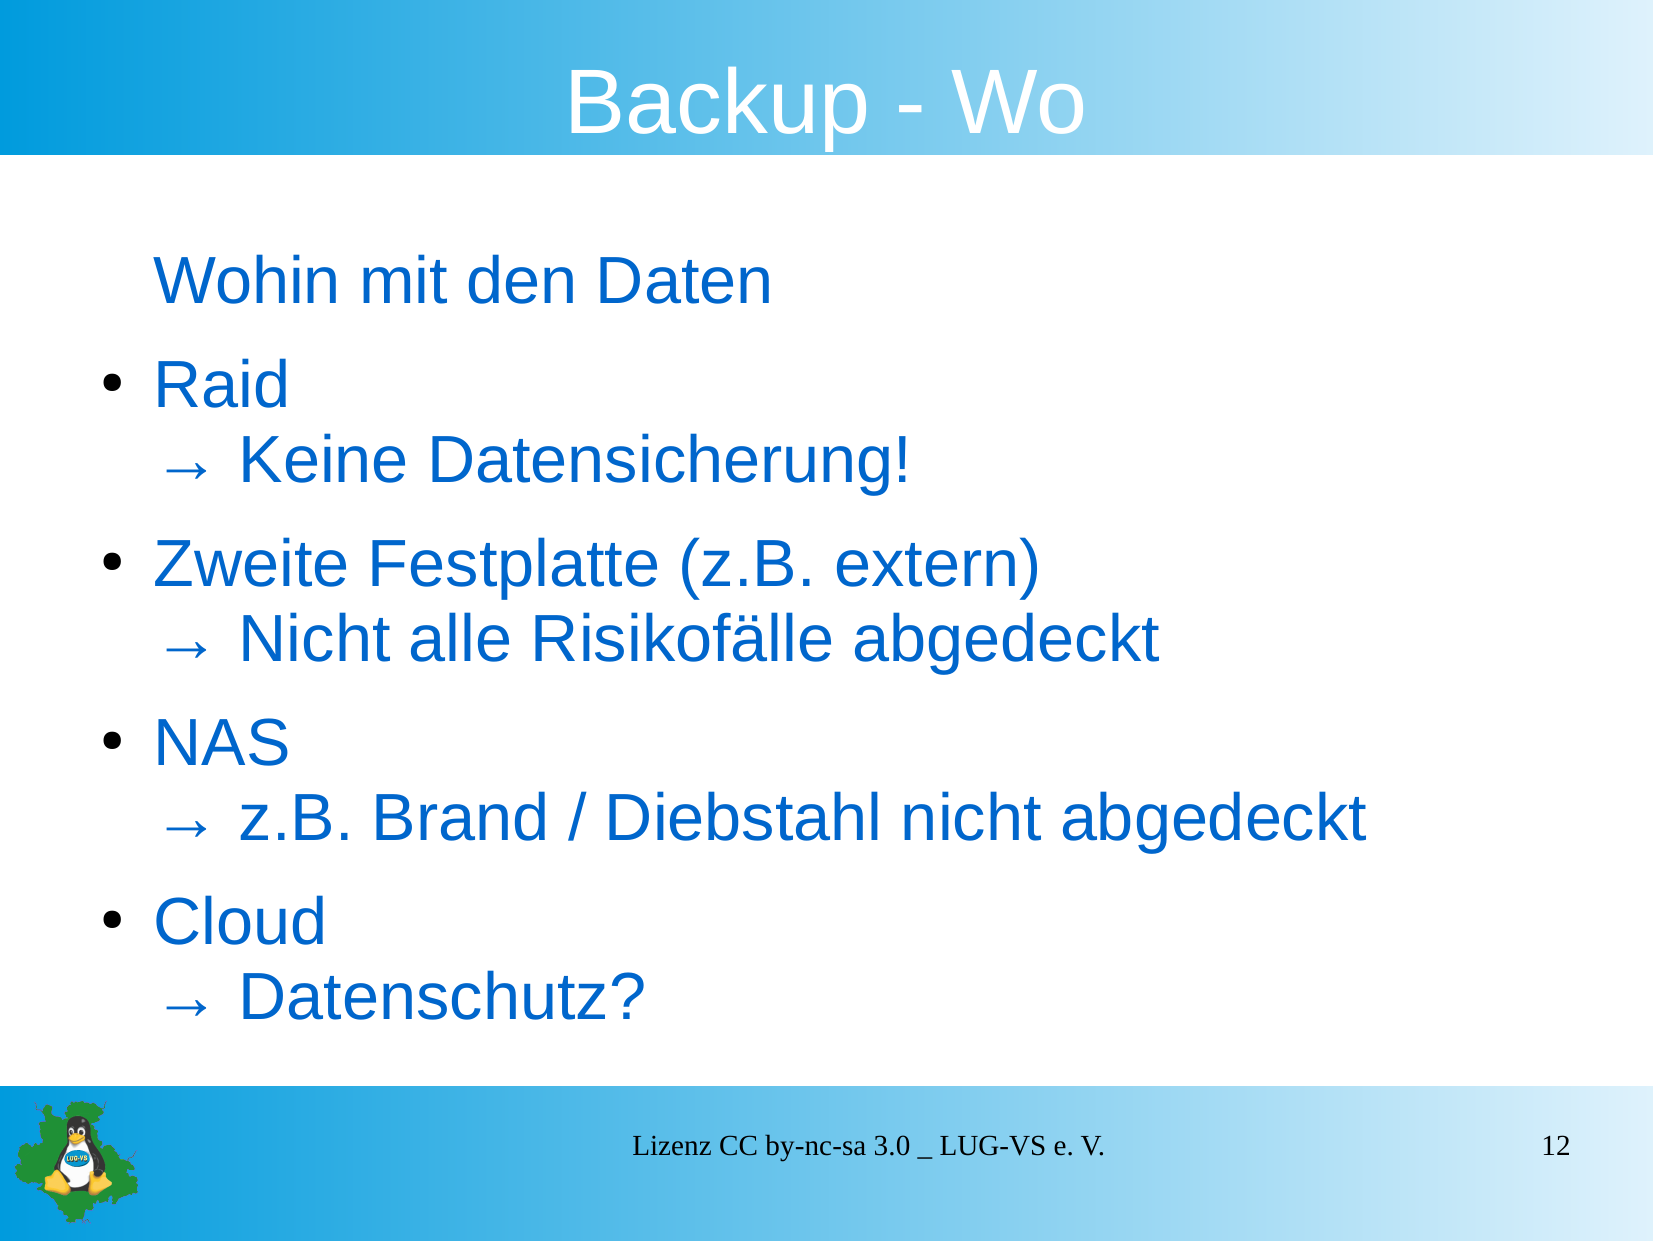

# Backup - Wo
Wohin mit den Daten
Raid
→ Keine Datensicherung!
Zweite Festplatte (z.B. extern)
→ Nicht alle Risikofälle abgedeckt
NAS
→ z.B. Brand / Diebstahl nicht abgedeckt
Cloud
→ Datenschutz?